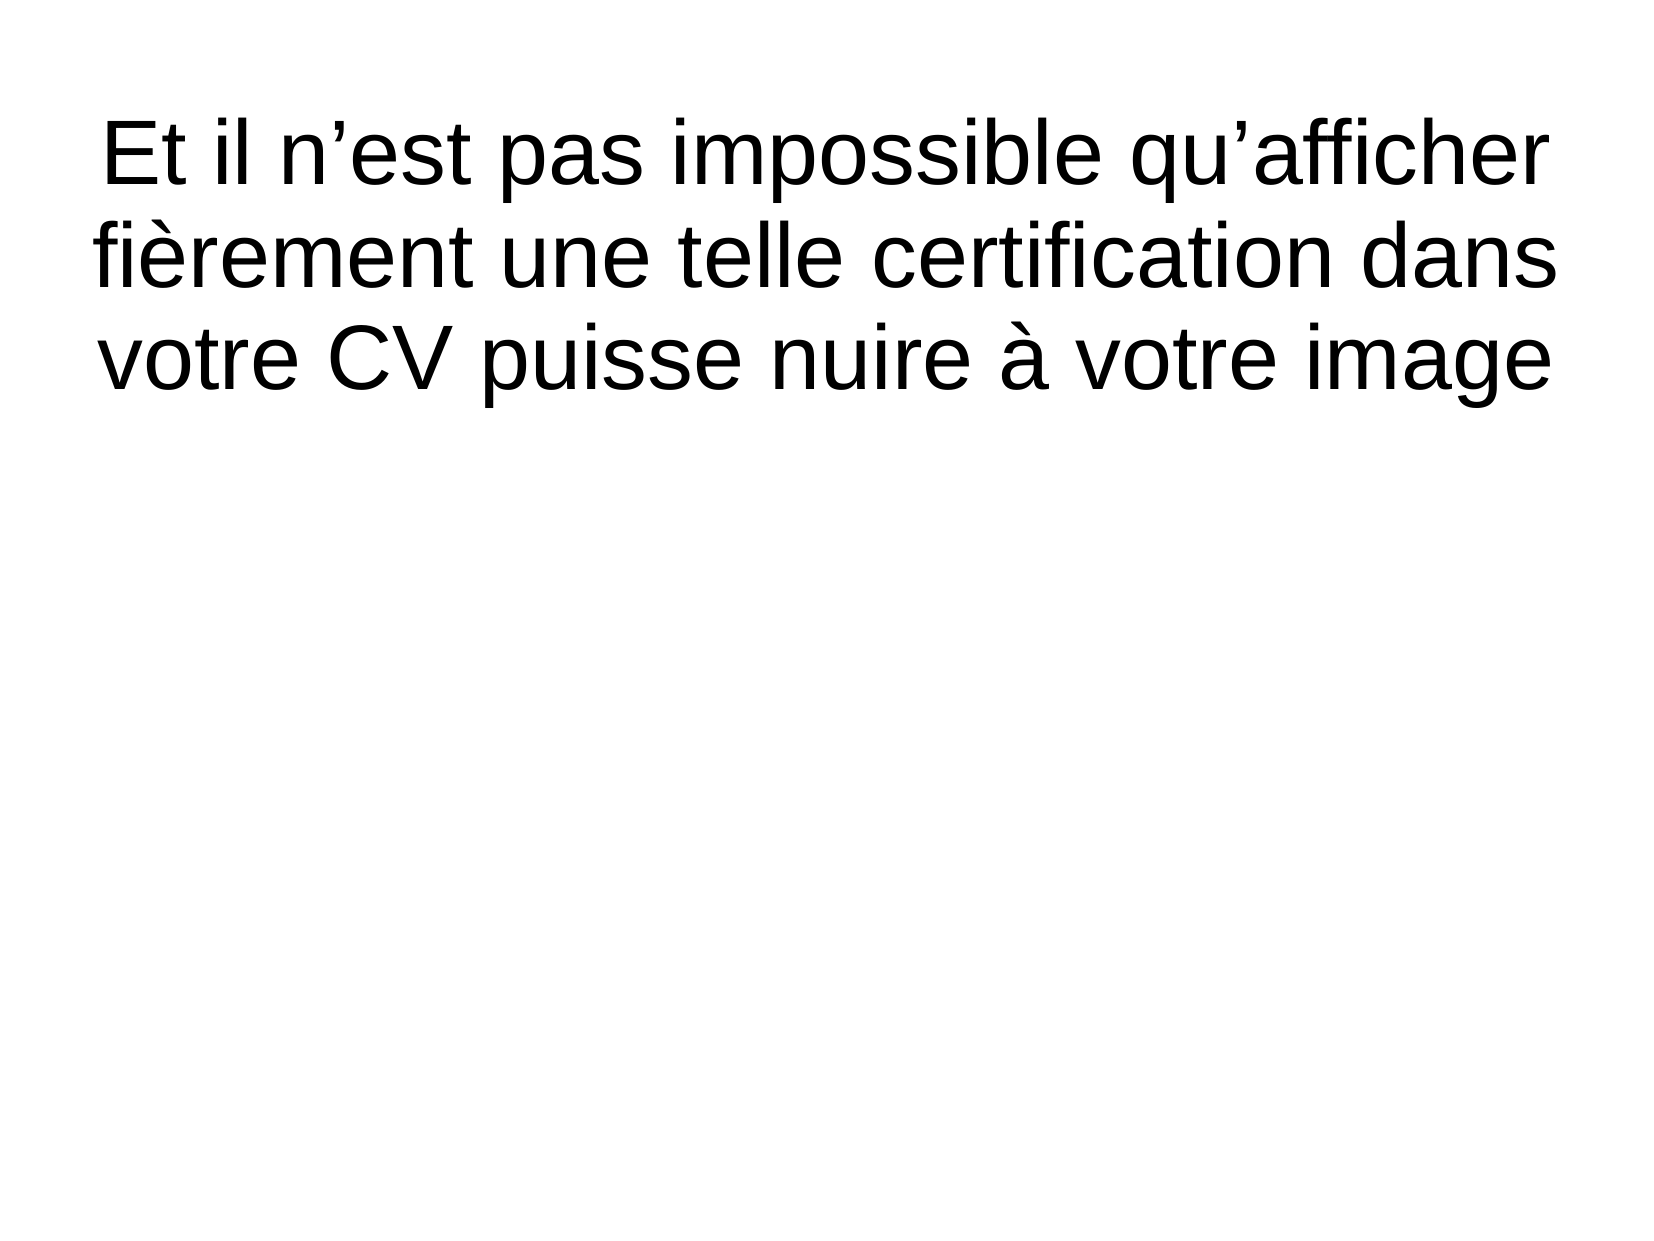

# Et il n’est pas impossible qu’afficher fièrement une telle certification dans votre CV puisse nuire à votre image